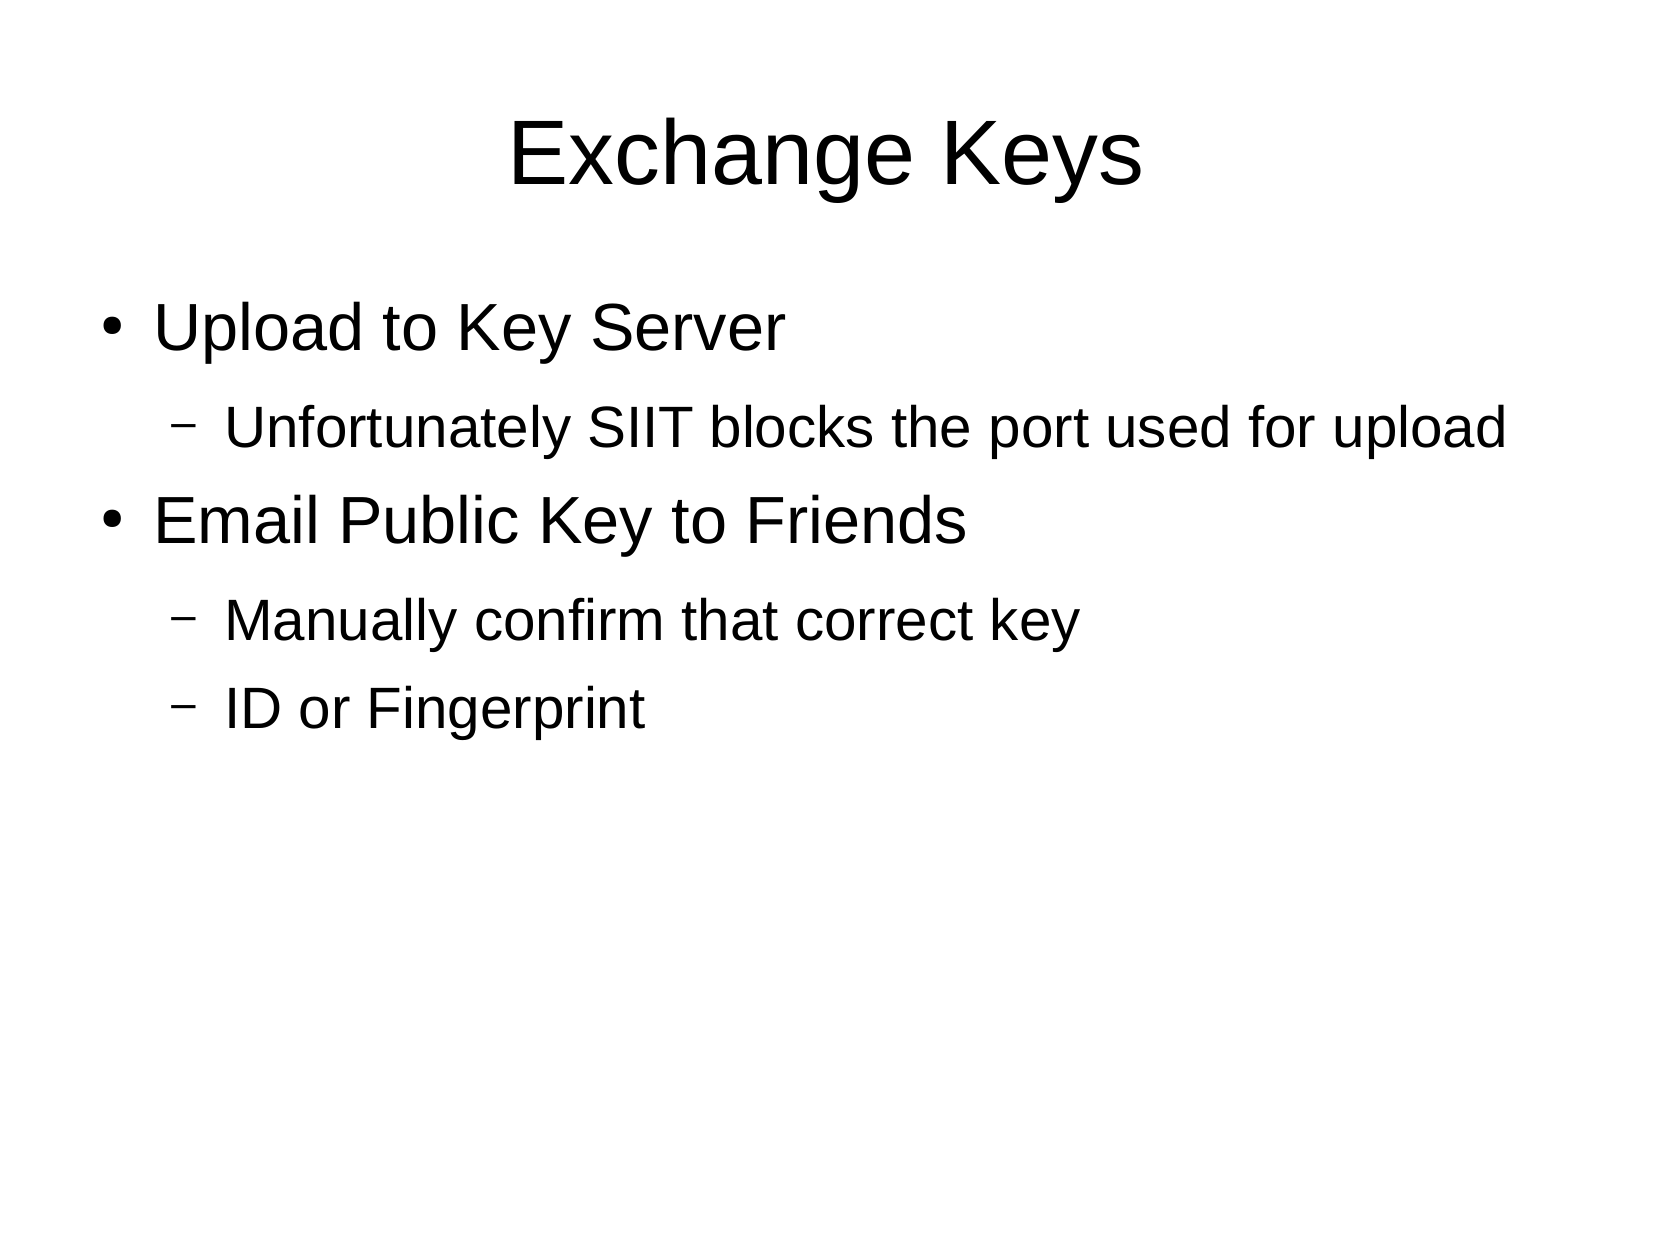

# Exchange Keys
Upload to Key Server
Unfortunately SIIT blocks the port used for upload
Email Public Key to Friends
Manually confirm that correct key
ID or Fingerprint